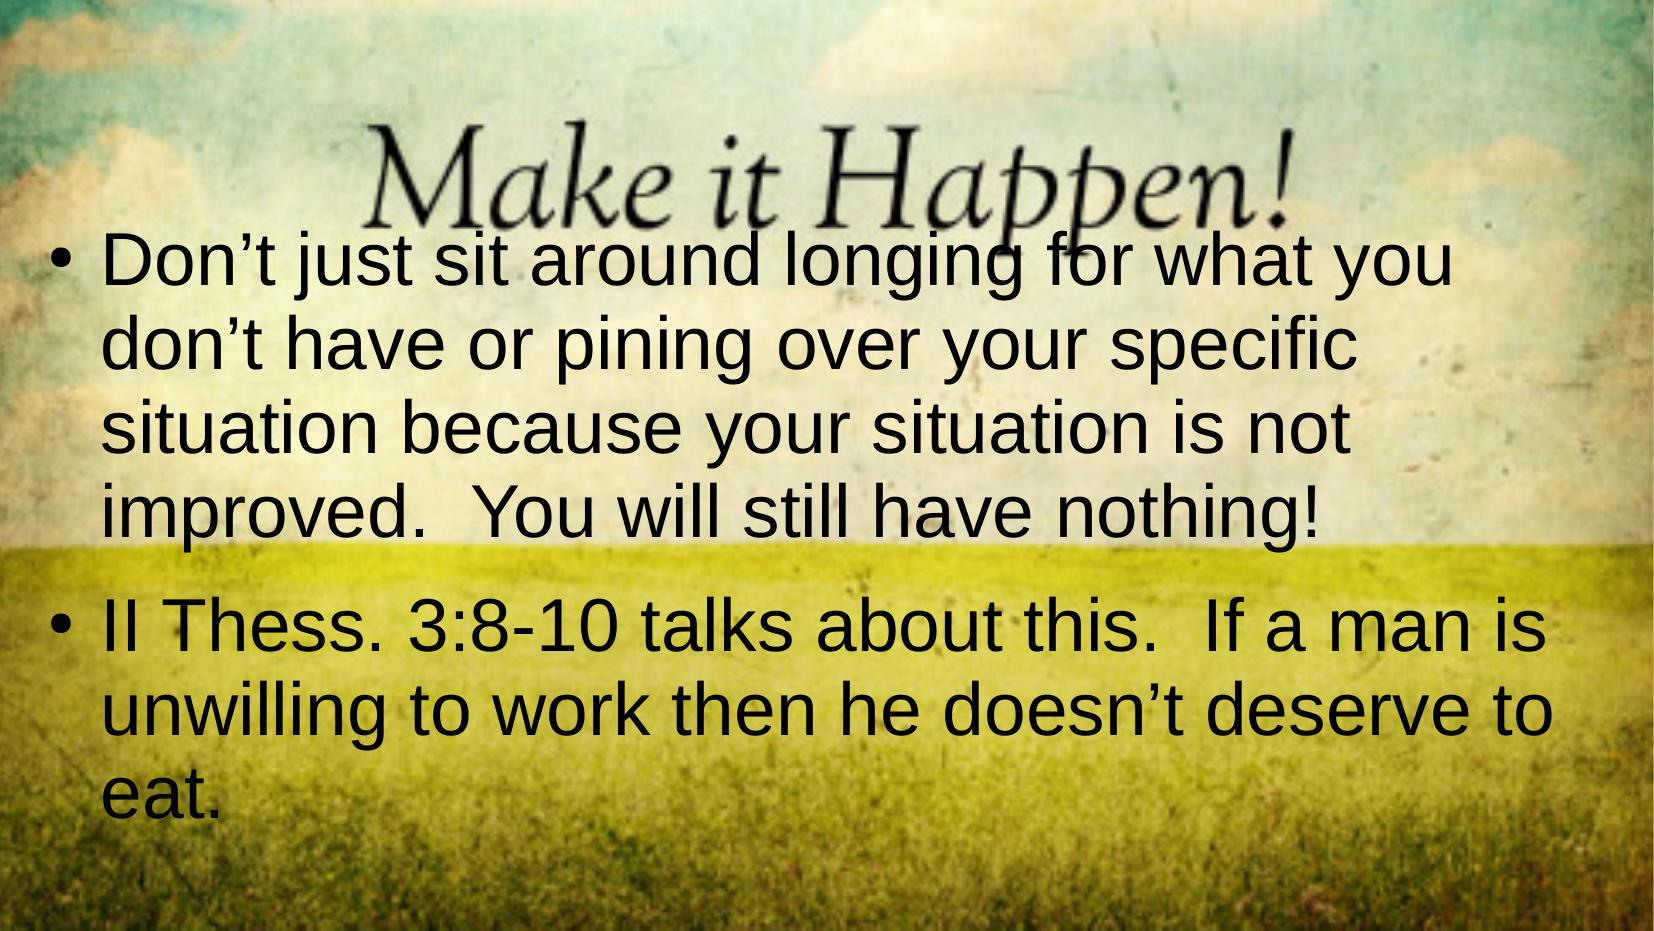

# Don’t just sit around longing for what you don’t have or pining over your specific situation because your situation is not improved. You will still have nothing!
II Thess. 3:8-10 talks about this. If a man is unwilling to work then he doesn’t deserve to eat.